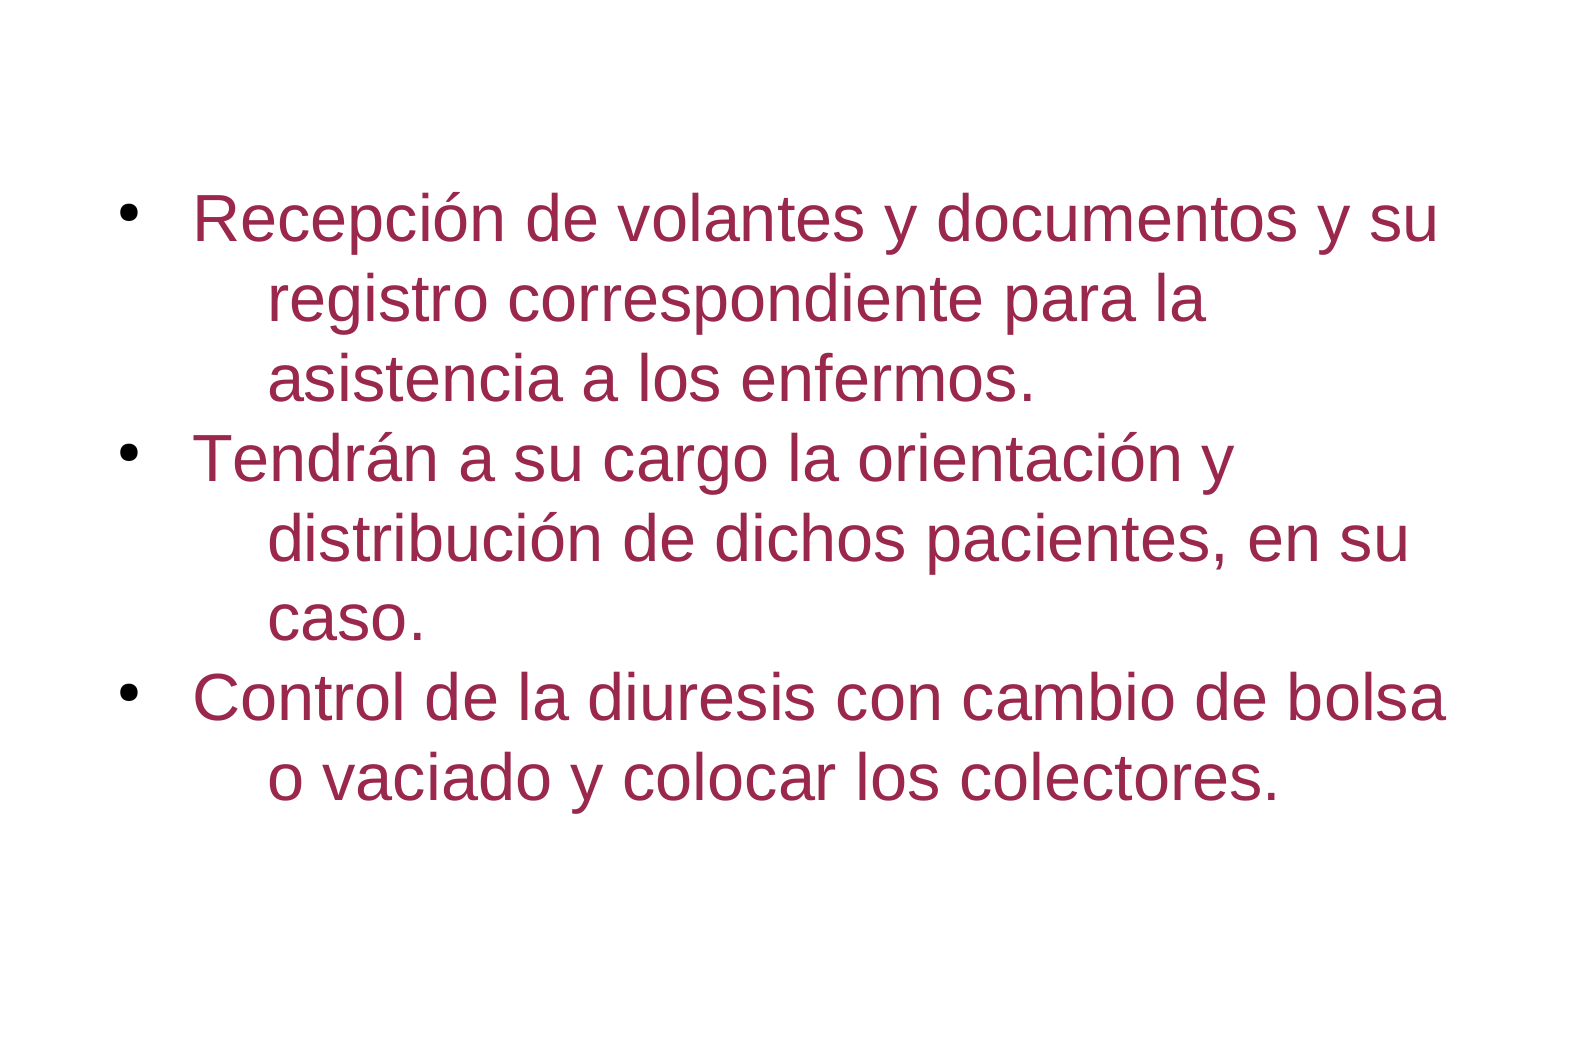

# Recepción de volantes y documentos y su registro correspondiente para la asistencia a los enfermos.
Tendrán a su cargo la orientación y distribución de dichos pacientes, en su caso.
Control de la diuresis con cambio de bolsa o vaciado y colocar los colectores.